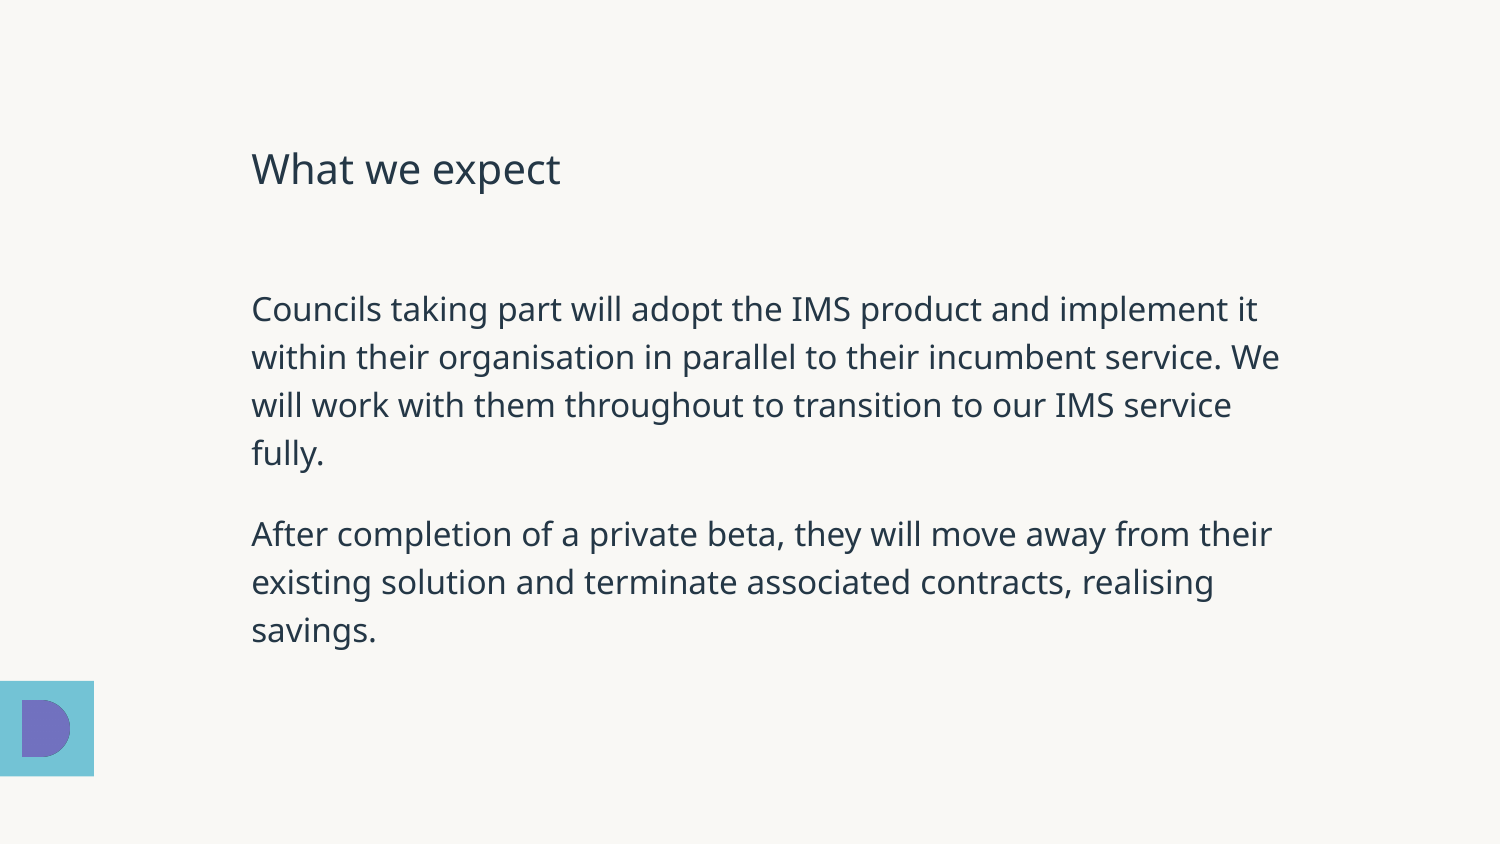

# What we expect
Councils taking part will adopt the IMS product and implement it within their organisation in parallel to their incumbent service. We will work with them throughout to transition to our IMS service fully.
After completion of a private beta, they will move away from their existing solution and terminate associated contracts, realising savings.